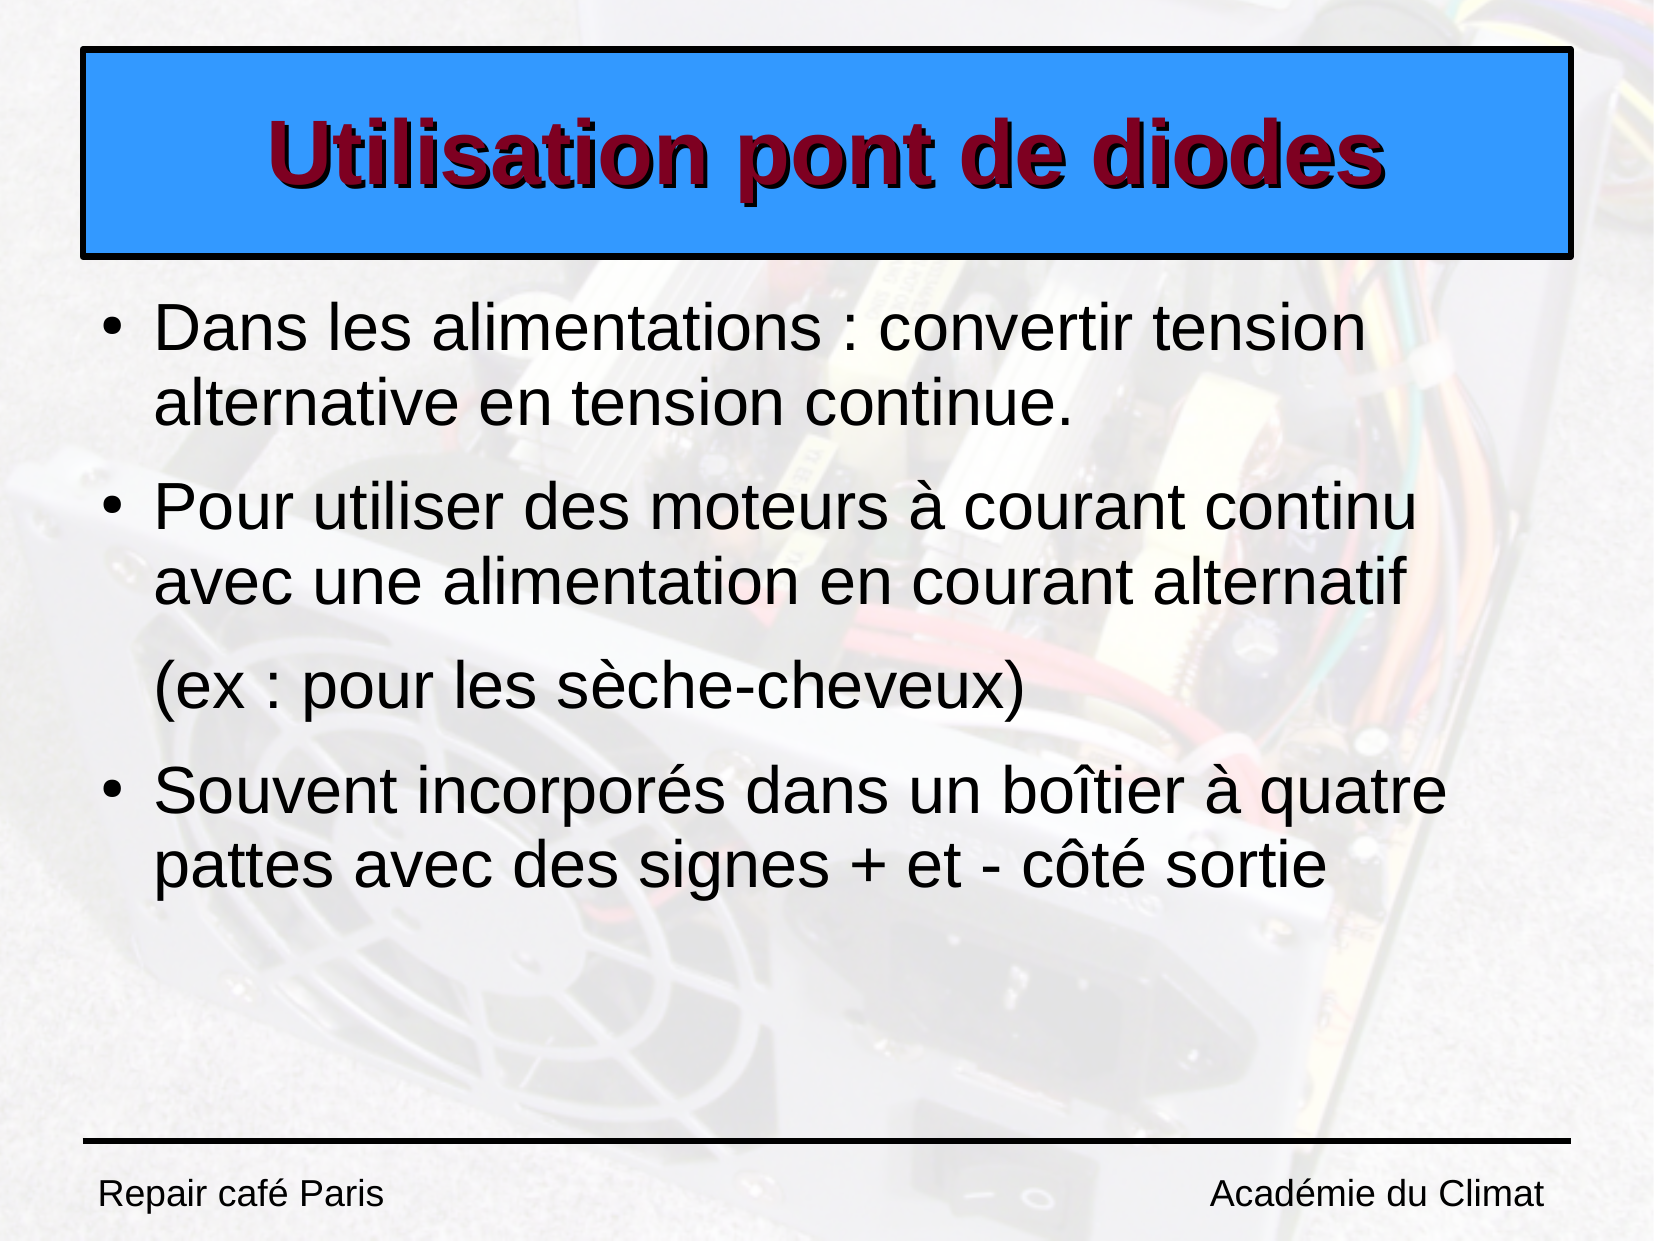

# Utilisation pont de diodes
Dans les alimentations : convertir tension alternative en tension continue.
Pour utiliser des moteurs à courant continu avec une alimentation en courant alternatif
(ex : pour les sèche-cheveux)
Souvent incorporés dans un boîtier à quatre pattes avec des signes + et - côté sortie
Repair café Paris	Académie du Climat